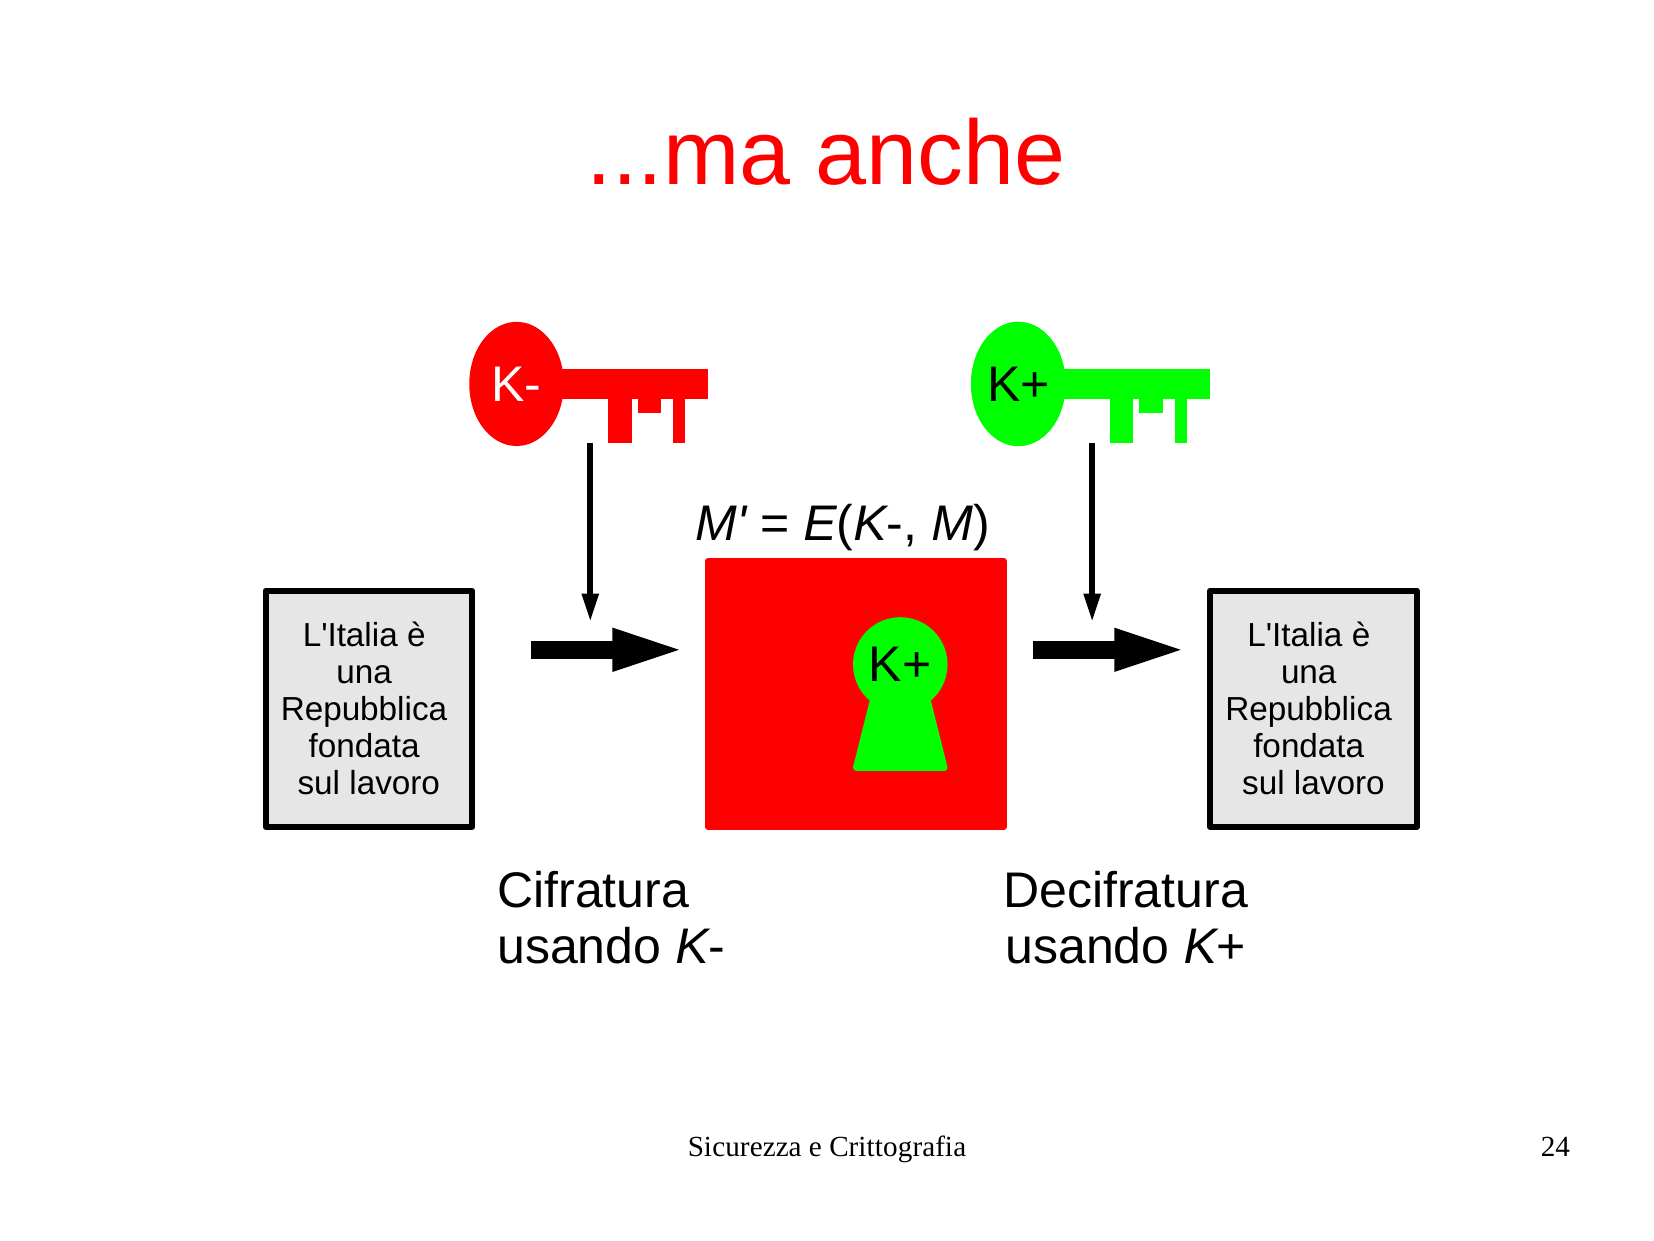

# ...ma anche
K-
A
K+
M' = E(K-, M)
L'Italia è
una
Repubblica
fondata
sul lavoro
L'Italia è
una
Repubblica
fondata
sul lavoro
K+
Cifratura
usando K-
Decifratura
usando K+
Sicurezza e Crittografia
24